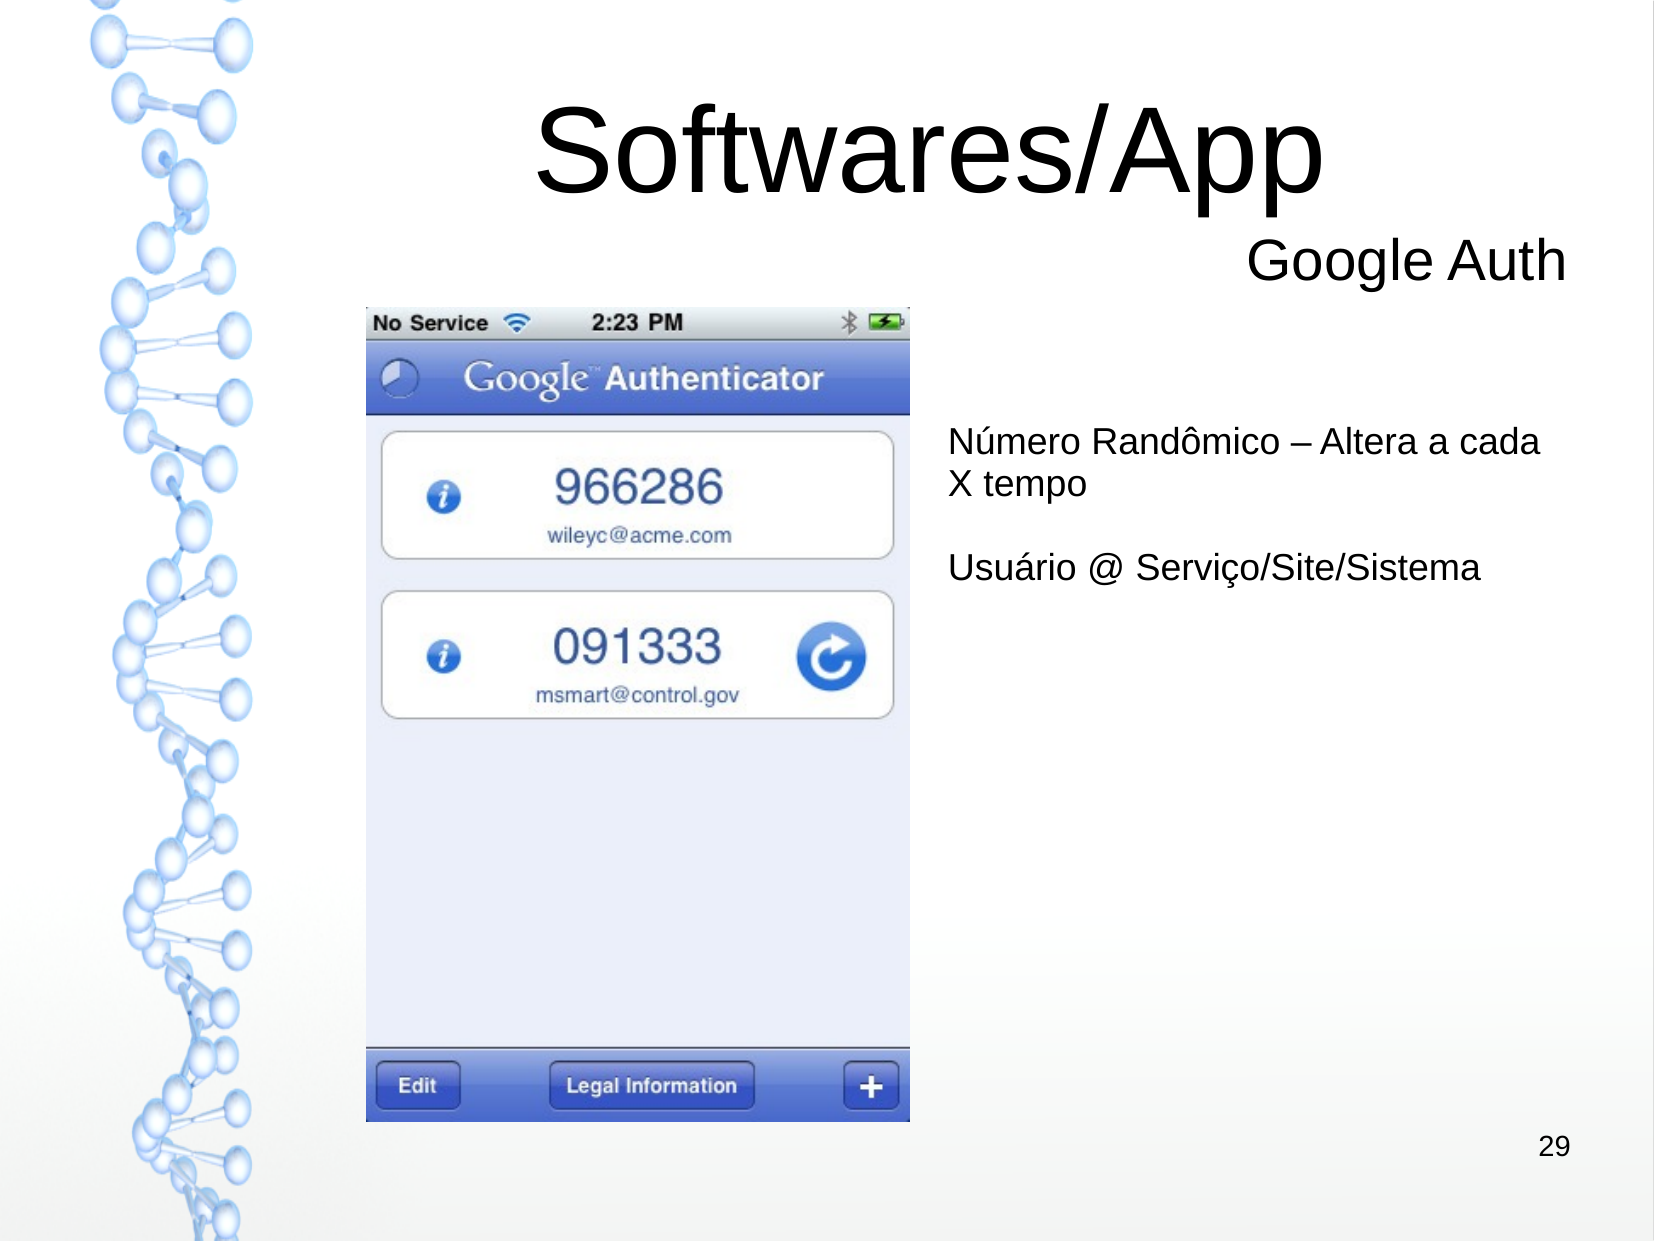

# Softwares/App
Google Auth
Número Randômico – Altera a cada X tempo
Usuário @ Serviço/Site/Sistema
29